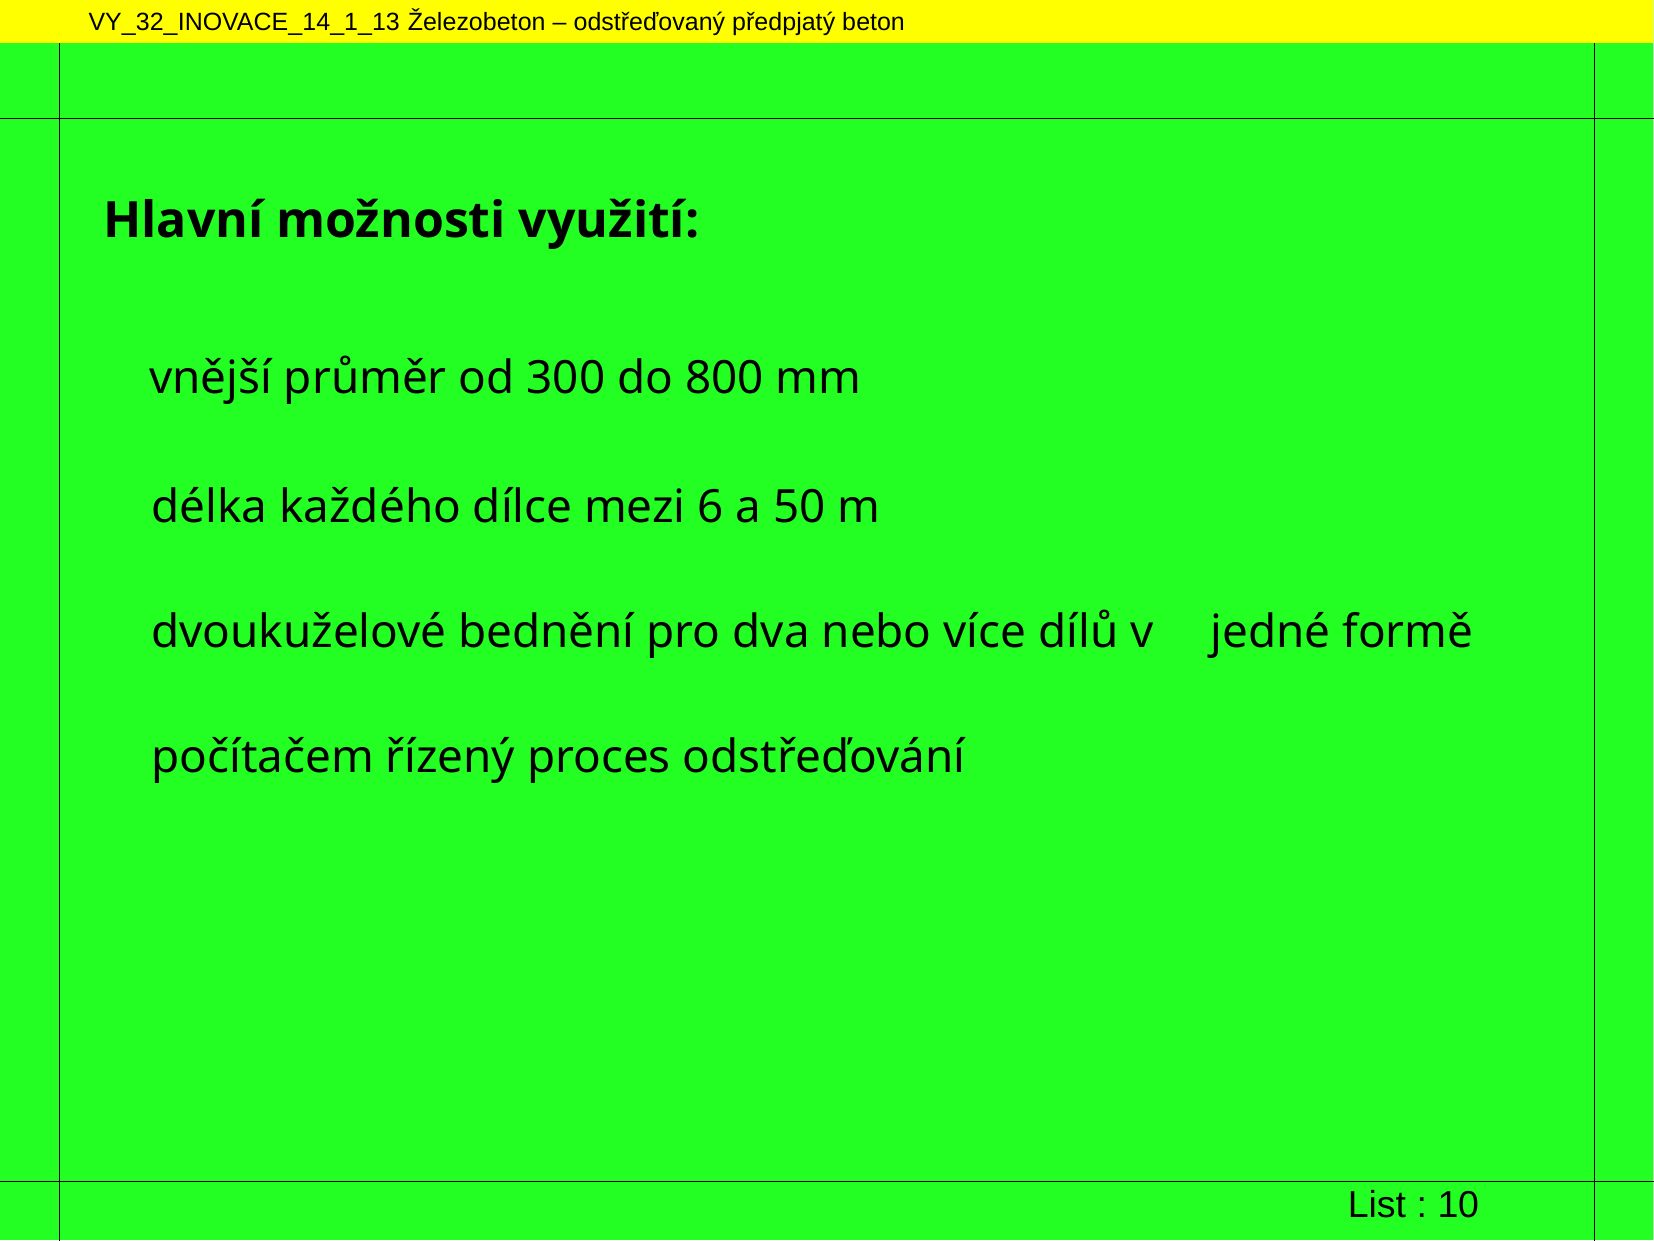

VY_32_INOVACE_14_1_13 Železobeton – odstřeďovaný předpjatý beton
Hlavní možnosti využití:
 vnější průměr od 300 do 800 mm
 délka každého dílce mezi 6 a 50 m
 dvoukuželové bednění pro dva nebo více dílů v 	jedné formě
 počítačem řízený proces odstřeďování
List :